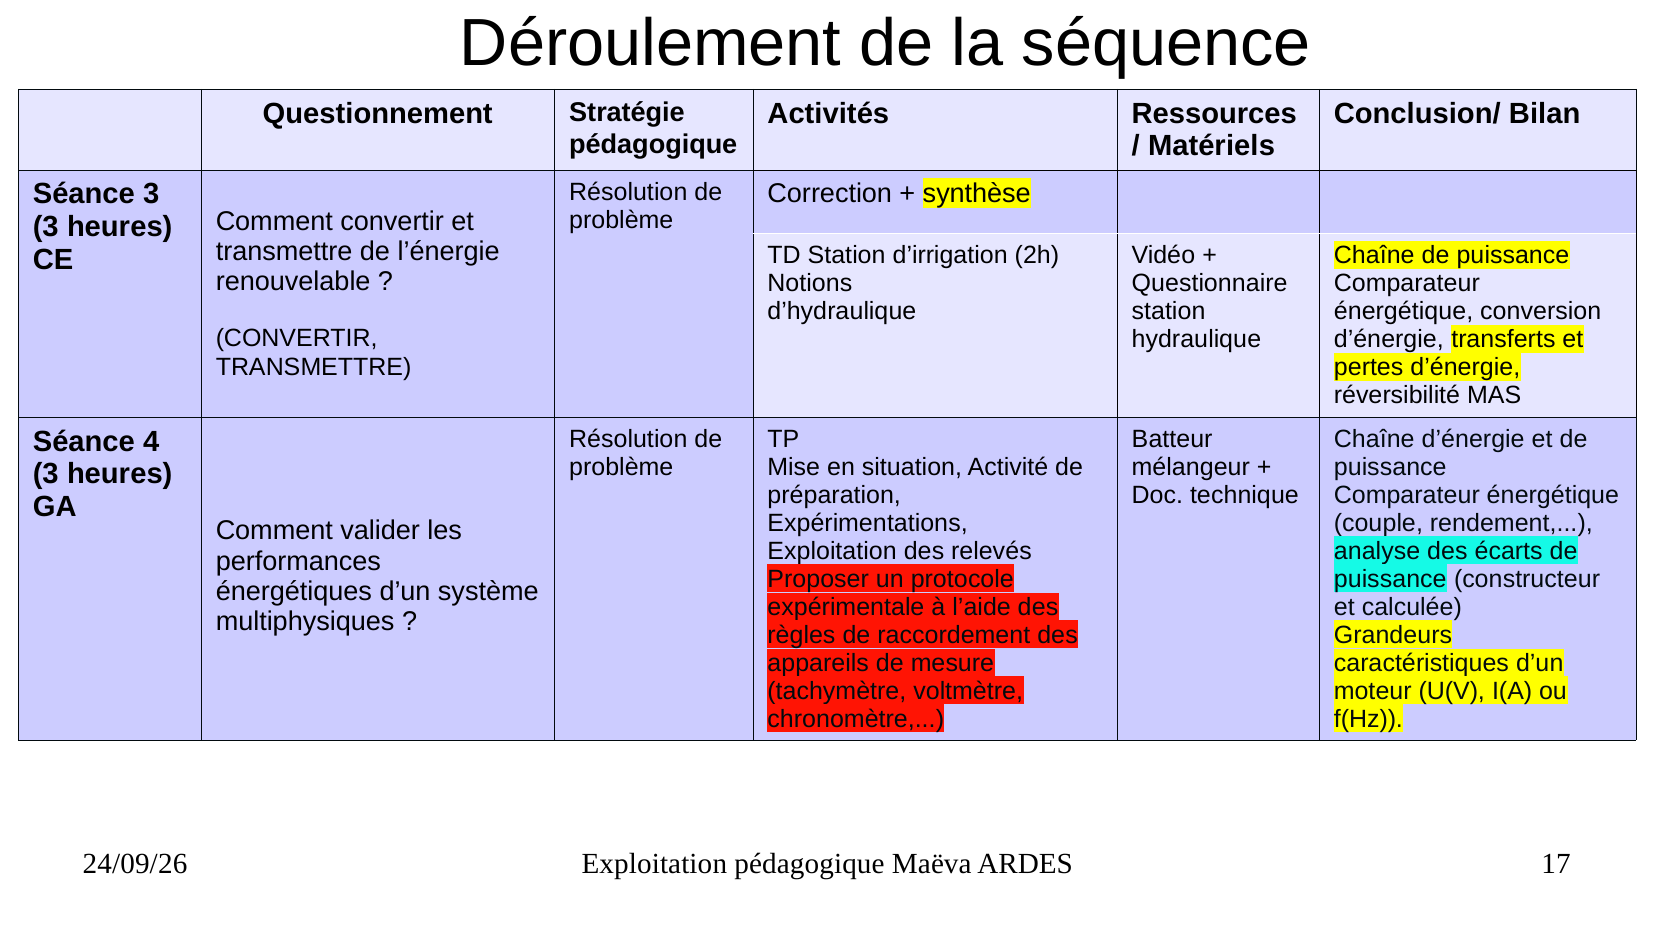

# Déroulement de la séquence
| | Questionnement | Stratégie pédagogique | Activités | Ressources/ Matériels | Conclusion/ Bilan |
| --- | --- | --- | --- | --- | --- |
| Séance 3 (3 heures) CE | Comment convertir et transmettre de l’énergie renouvelable ? (CONVERTIR, TRANSMETTRE) | Résolution de problème | Correction + synthèse | | |
| | | | TD Station d’irrigation (2h) Notions d’hydraulique | Vidéo + Questionnaire station hydraulique | Chaîne de puissance Comparateur énergétique, conversion d’énergie, transferts et pertes d’énergie, réversibilité MAS |
| Séance 4 (3 heures) GA | Comment valider les performances énergétiques d’un système multiphysiques ? | Résolution de problème | TP Mise en situation, Activité de préparation, Expérimentations, Exploitation des relevés Proposer un protocole expérimentale à l’aide des règles de raccordement des appareils de mesure (tachymètre, voltmètre, chronomètre,...) | Batteur mélangeur + Doc. technique | Chaîne d’énergie et de puissance Comparateur énergétique (couple, rendement,...), analyse des écarts de puissance (constructeur et calculée) Grandeurs caractéristiques d’un moteur (U(V), I(A) ou f(Hz)). |
Exploitation pédagogique Maëva ARDES
17